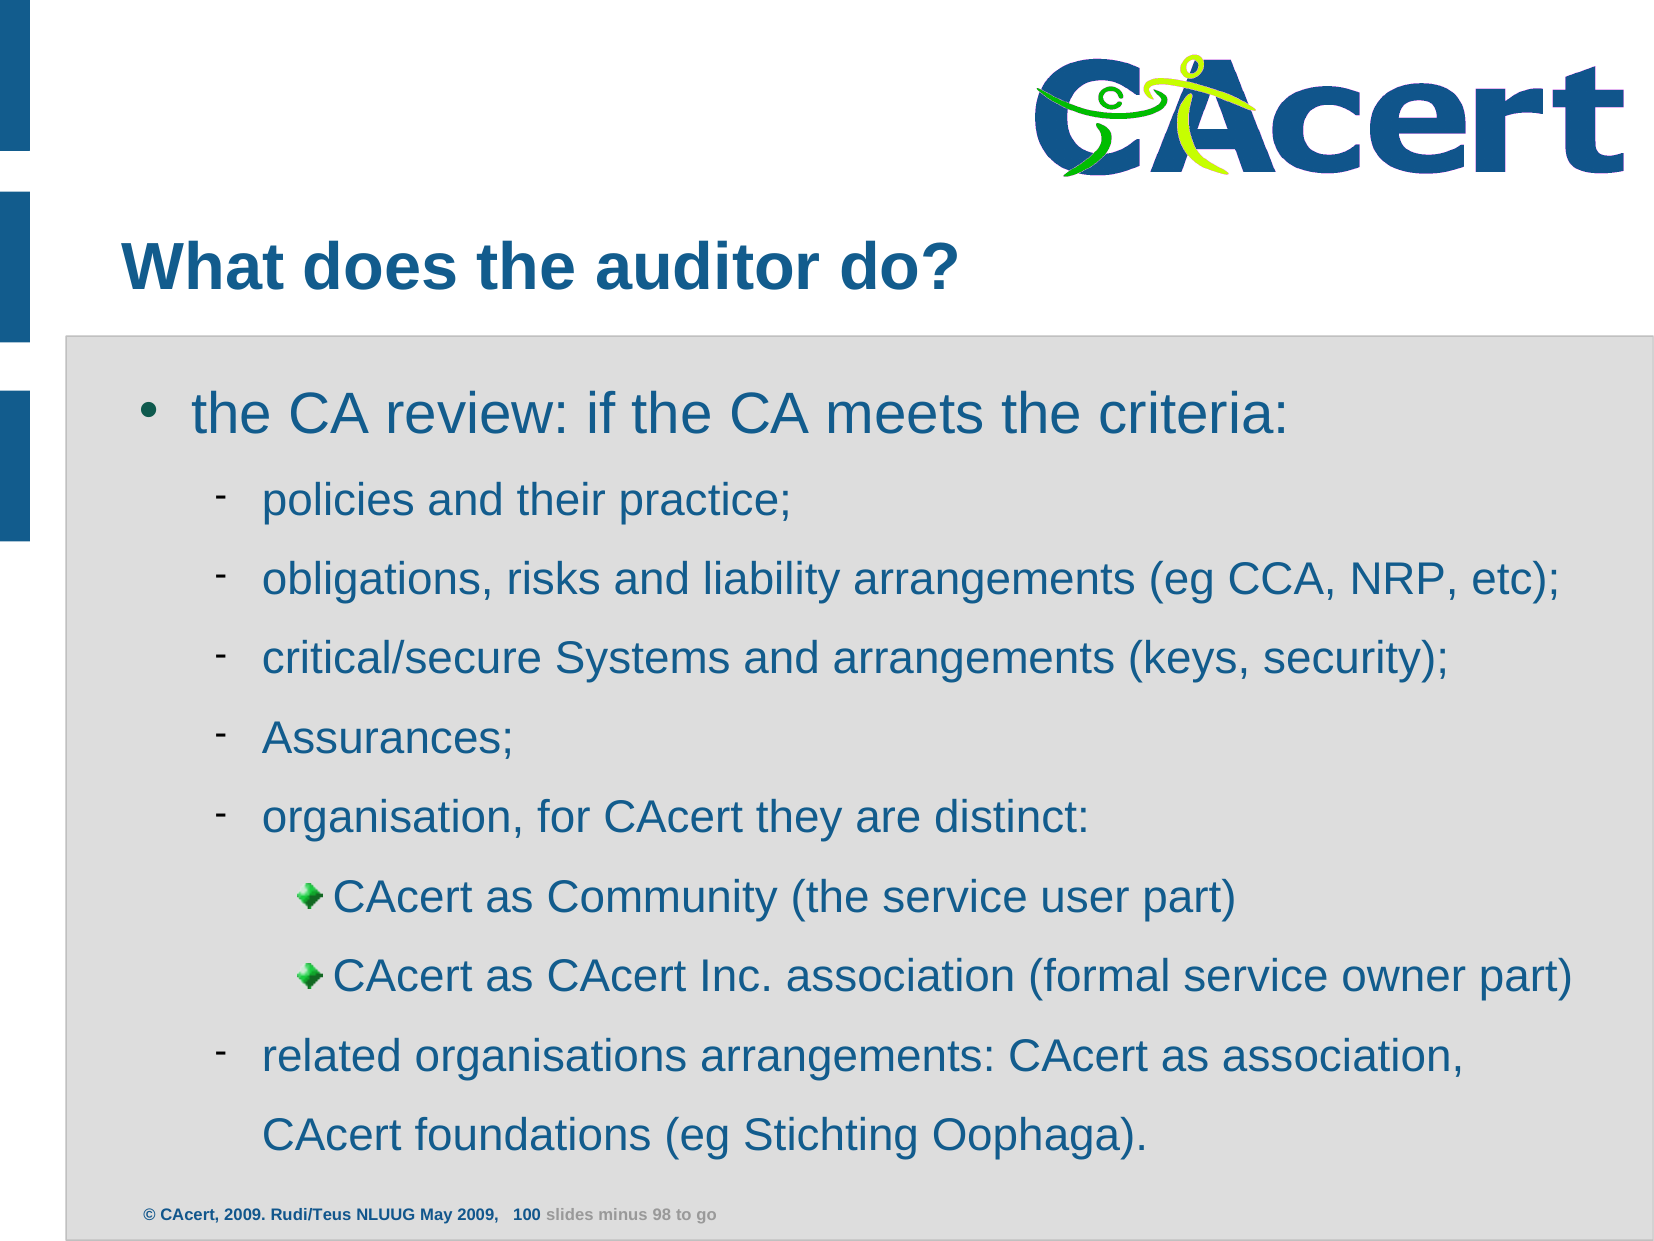

# What does the auditor do?
the CA review: if the CA meets the criteria:
policies and their practice;
obligations, risks and liability arrangements (eg CCA, NRP, etc);
critical/secure Systems and arrangements (keys, security);
Assurances;
organisation, for CAcert they are distinct:
CAcert as Community (the service user part)
CAcert as CAcert Inc. association (formal service owner part)
related organisations arrangements: CAcert as association, CAcert foundations (eg Stichting Oophaga).